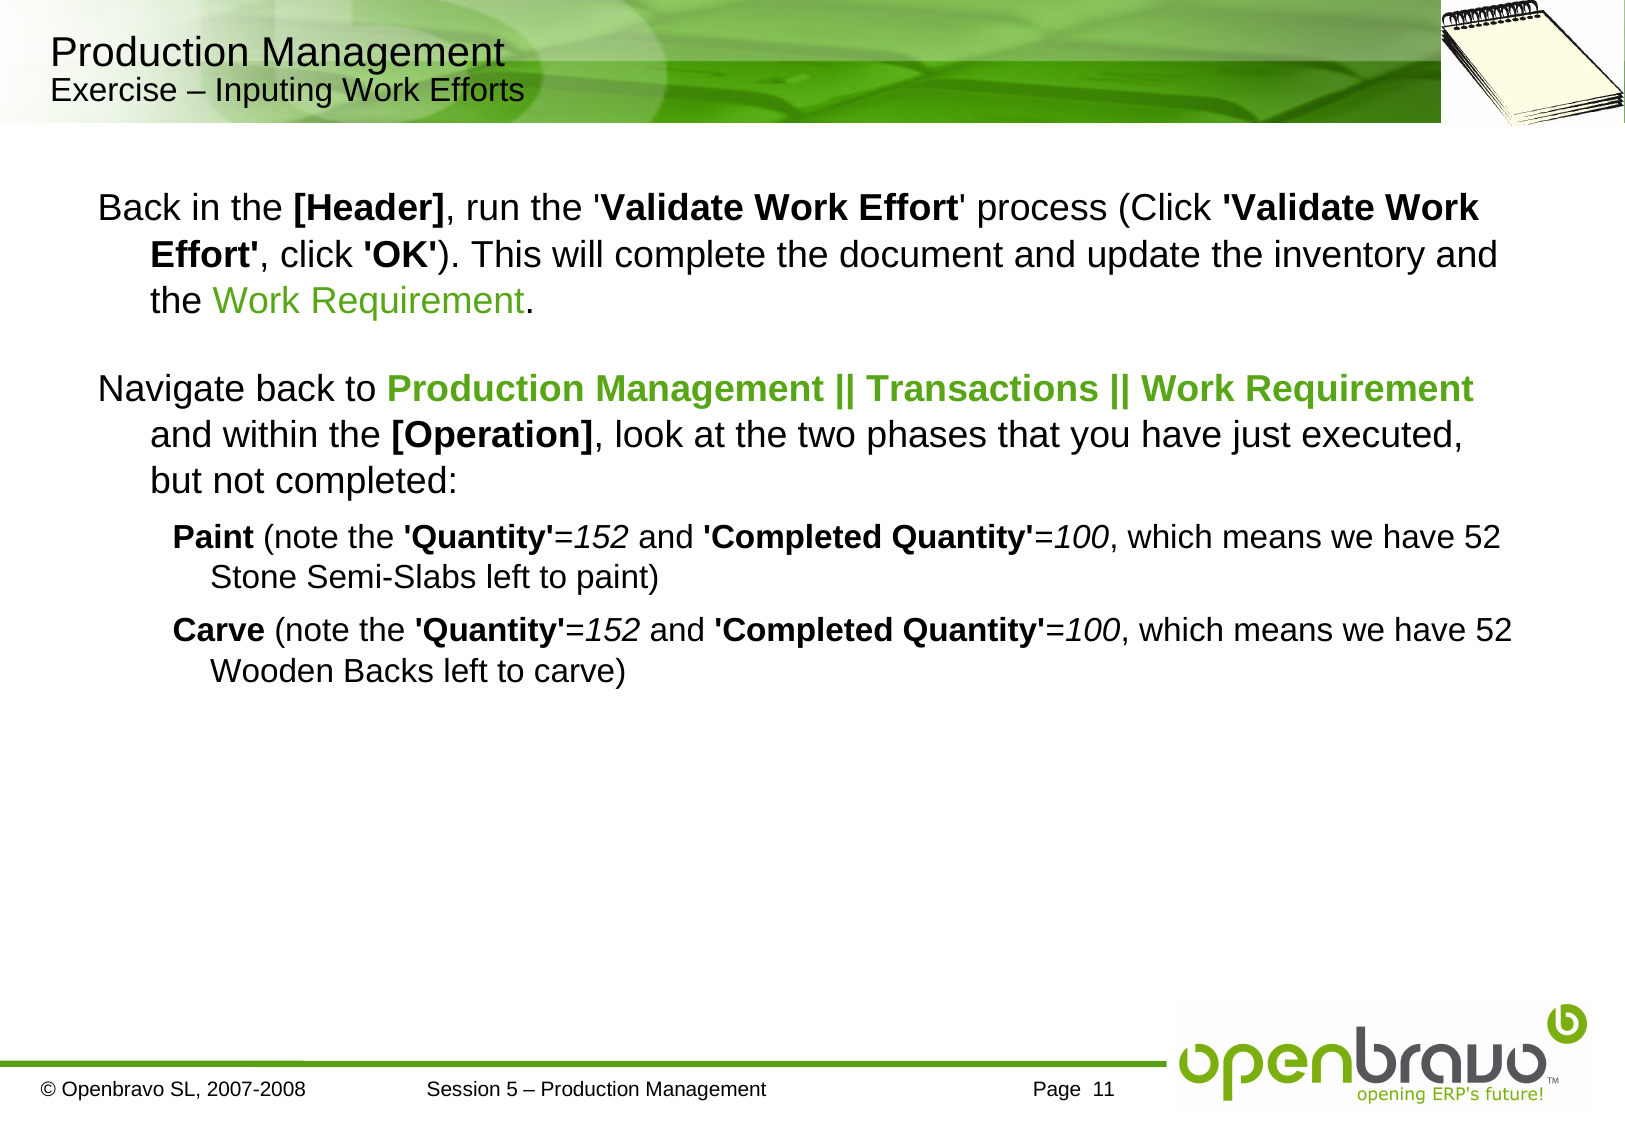

# Production Management Exercise – Inputing Work Efforts
Back in the [Header], run the 'Validate Work Effort' process (Click 'Validate Work Effort', click 'OK'). This will complete the document and update the inventory and the Work Requirement.
Navigate back to Production Management || Transactions || Work Requirement and within the [Operation], look at the two phases that you have just executed, but not completed:
Paint (note the 'Quantity'=152 and 'Completed Quantity'=100, which means we have 52 Stone Semi-Slabs left to paint)
Carve (note the 'Quantity'=152 and 'Completed Quantity'=100, which means we have 52 Wooden Backs left to carve)